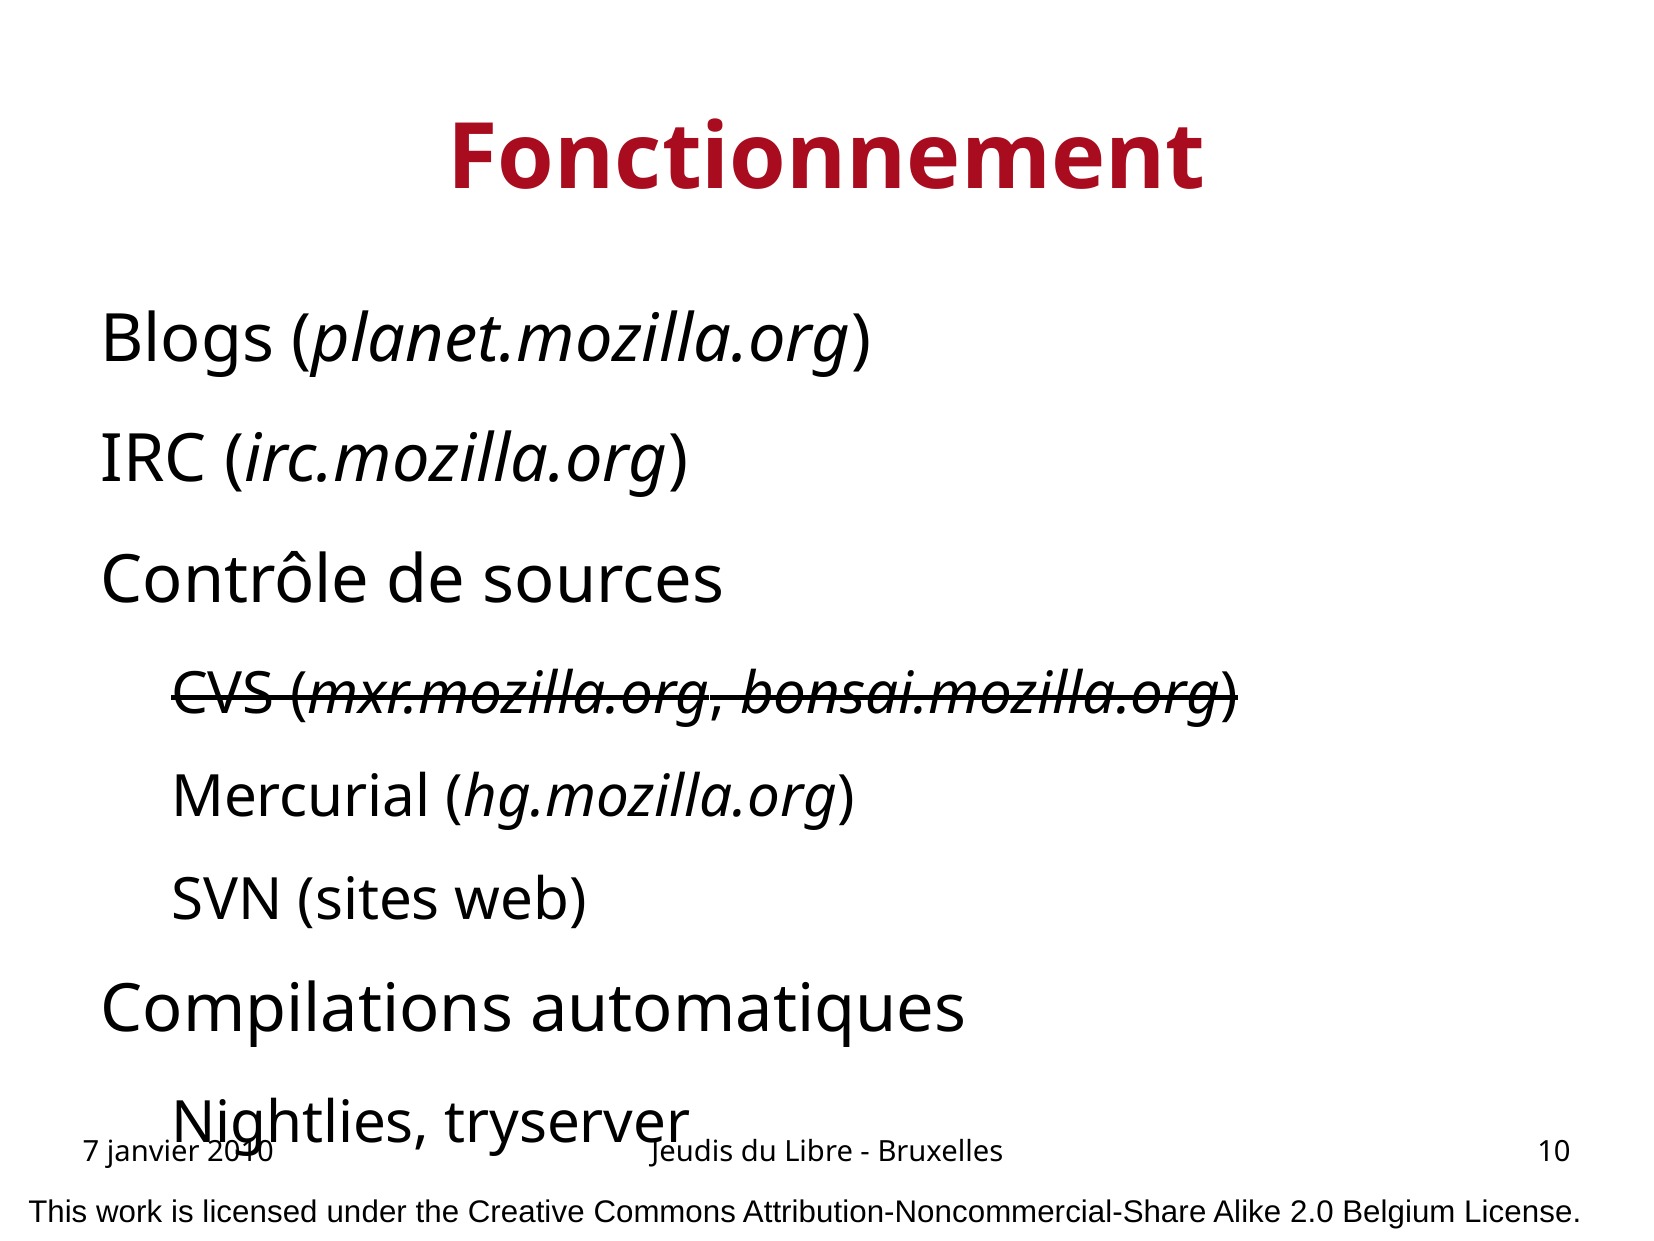

# Fonctionnement
Blogs (planet.mozilla.org)
IRC (irc.mozilla.org)
Contrôle de sources
CVS (mxr.mozilla.org, bonsai.mozilla.org)
Mercurial (hg.mozilla.org)
SVN (sites web)
Compilations automatiques
Nightlies, tryserver
7 janvier 2010
Jeudis du Libre - Bruxelles
10
This work is licensed under the Creative Commons Attribution-Noncommercial-Share Alike 2.0 Belgium License.